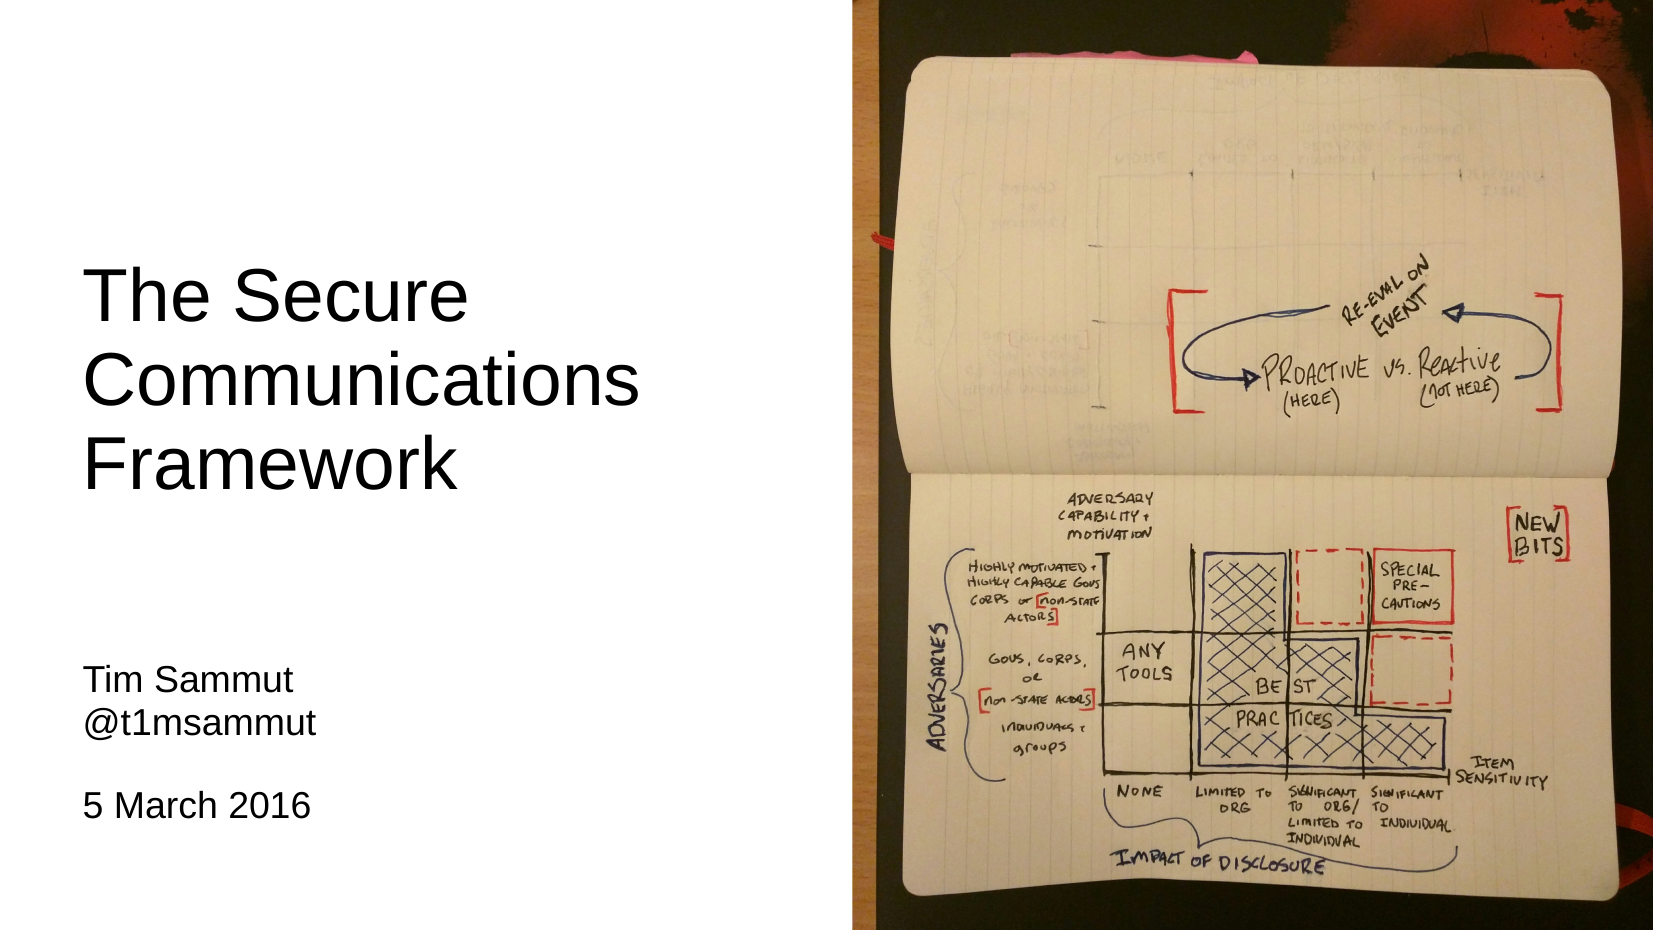

# The Secure Communications Framework Tim Sammut @t1msammut 5 March 2016